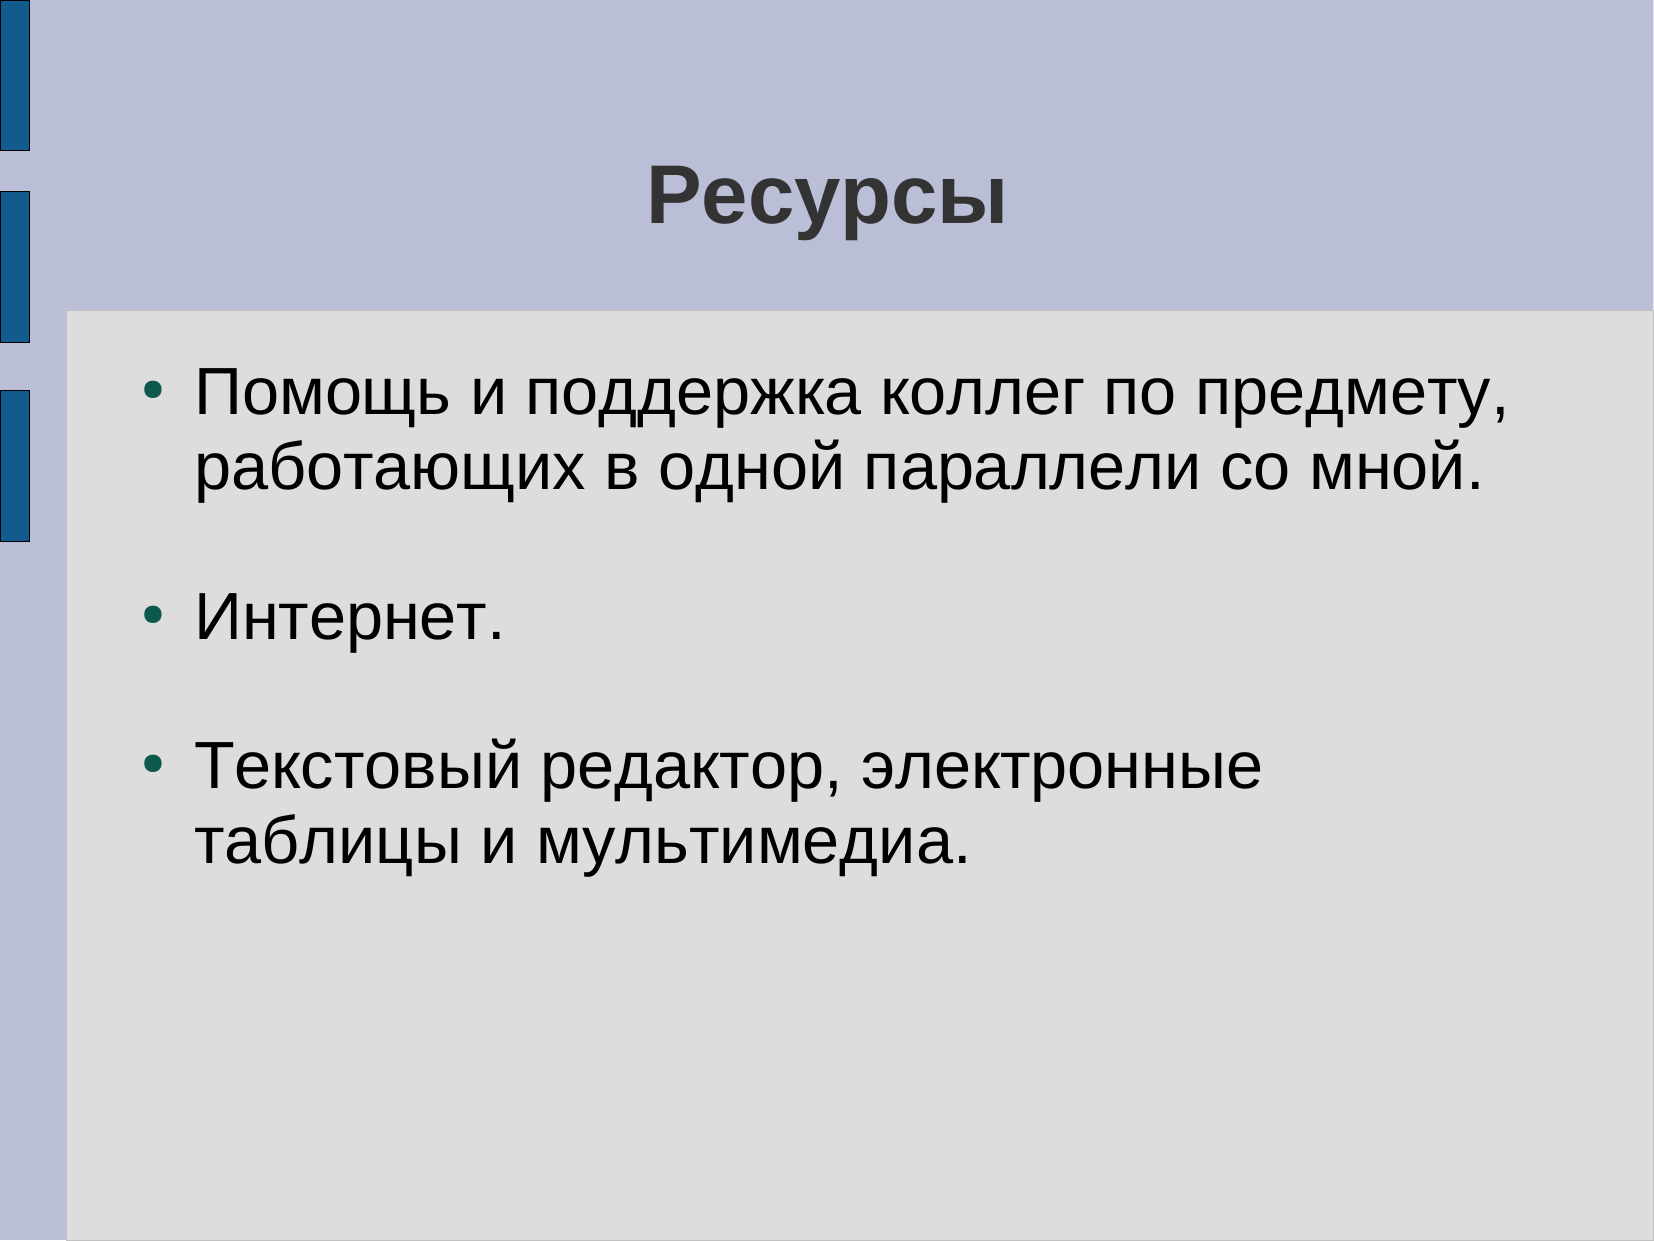

# Ресурсы
Помощь и поддержка коллег по предмету, работающих в одной параллели со мной.
Интернет.
Текстовый редактор, электронные таблицы и мультимедиа.